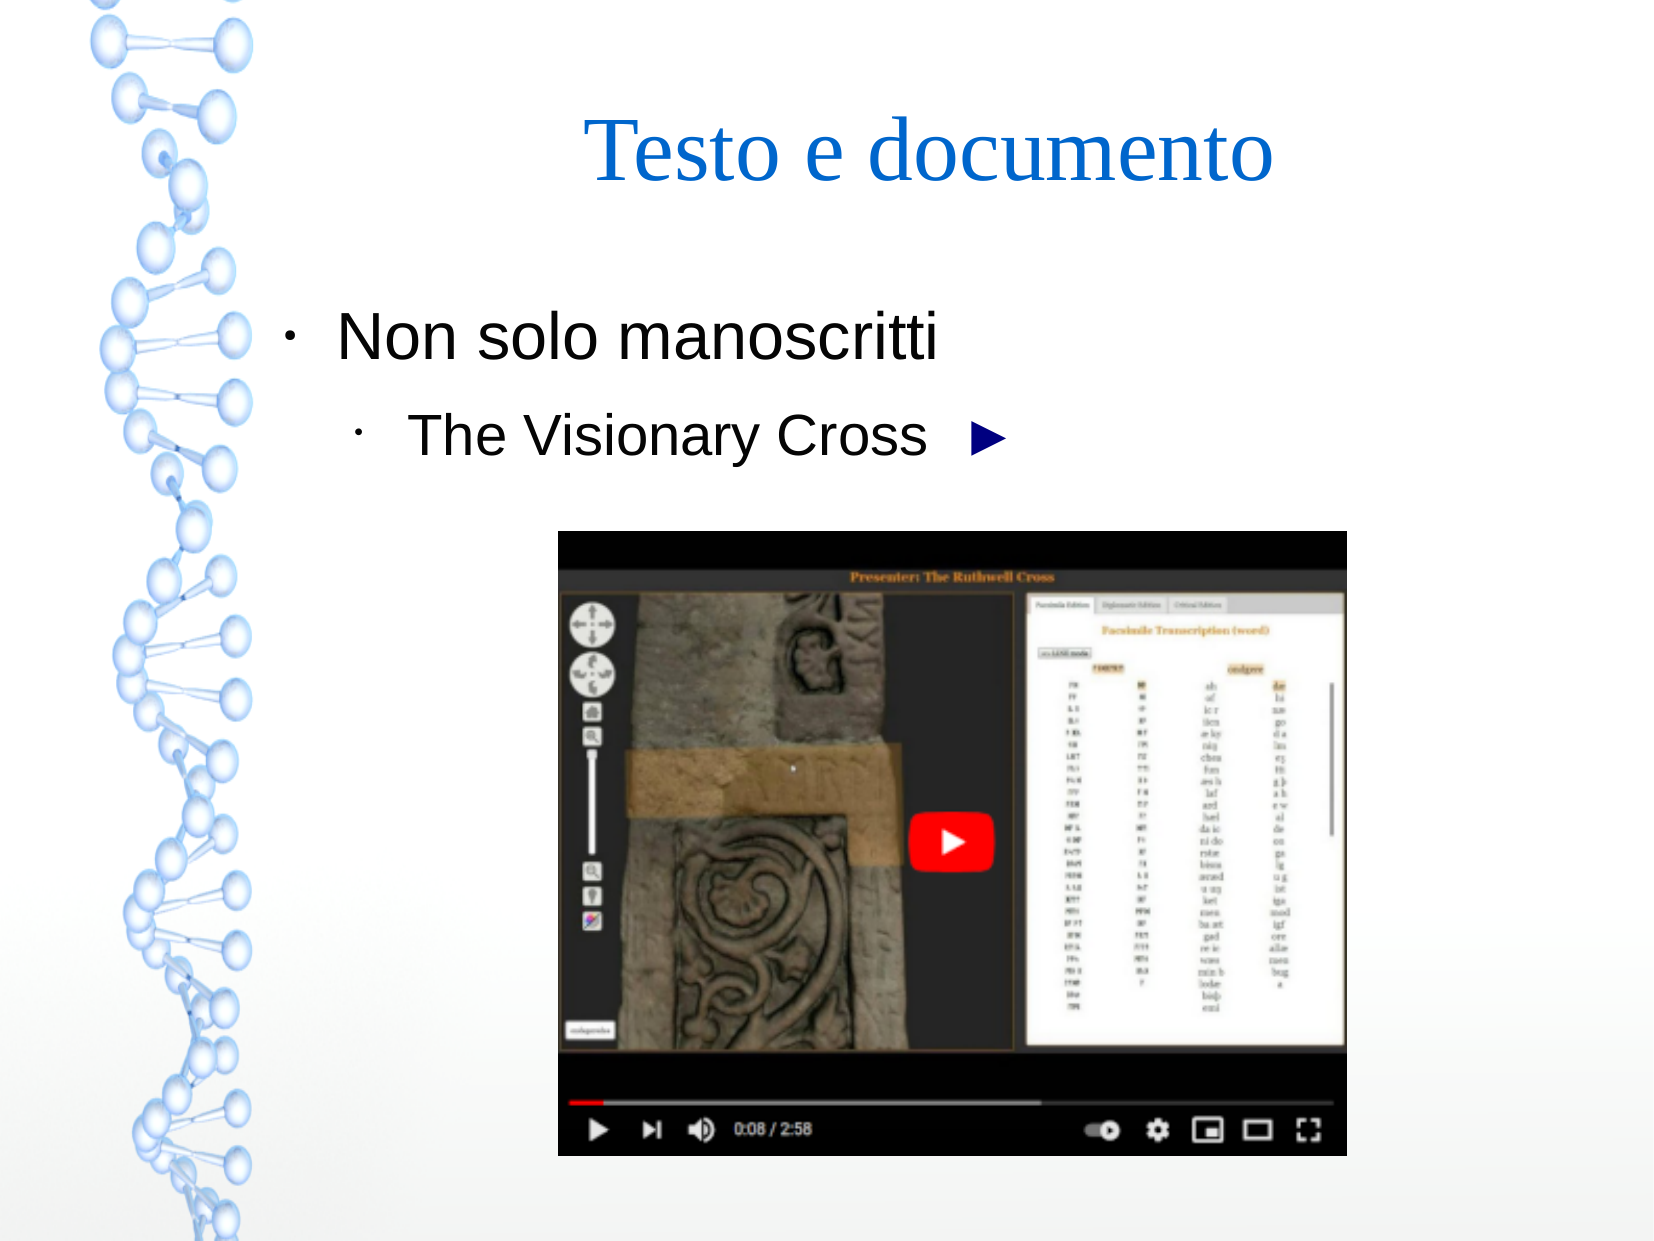

Testo e documento
# Non solo manoscritti
The Visionary Cross ►